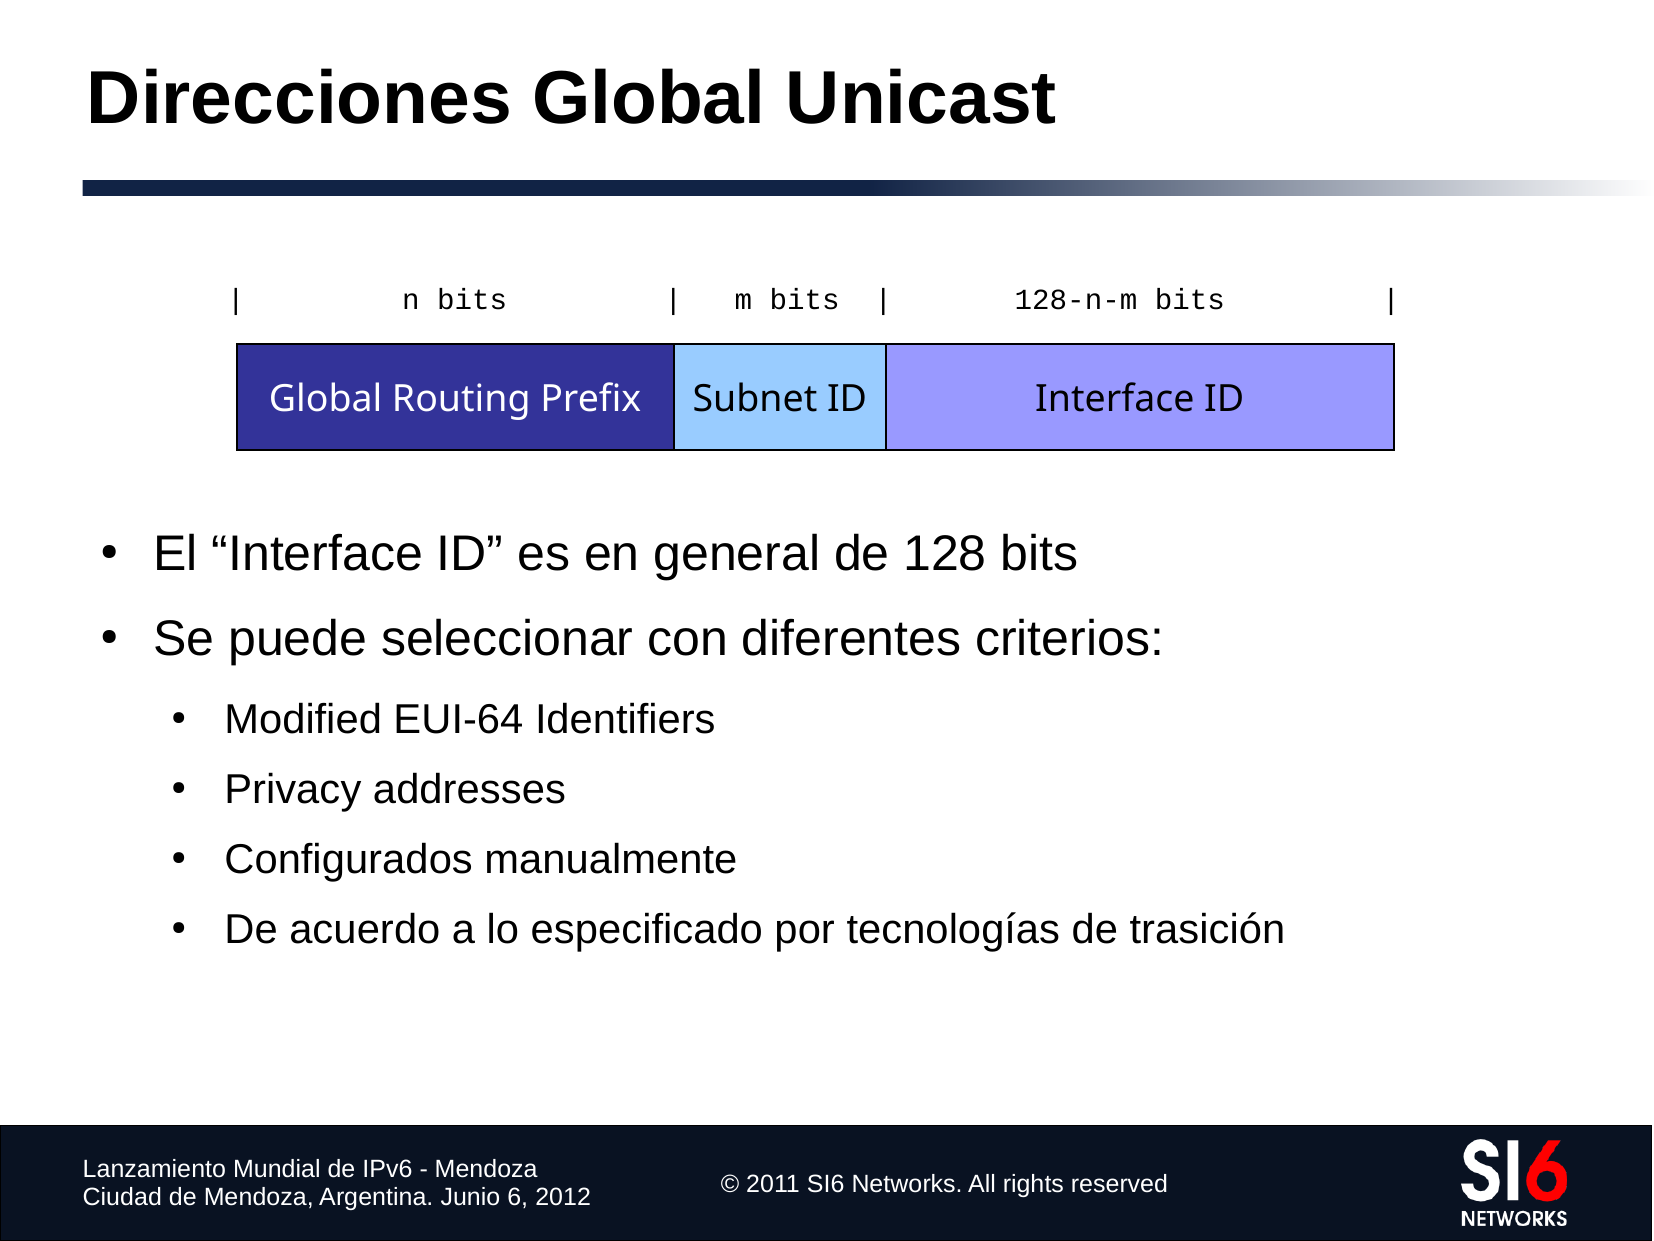

# Direcciones Global Unicast
 | n bits | m bits | 128-n-m bits |
Global Routing Prefix
Subnet ID
Interface ID
El “Interface ID” es en general de 128 bits
Se puede seleccionar con diferentes criterios:
Modified EUI-64 Identifiers
Privacy addresses
Configurados manualmente
De acuerdo a lo especificado por tecnologías de trasición
Congreso de Seguridad en Computo 2011